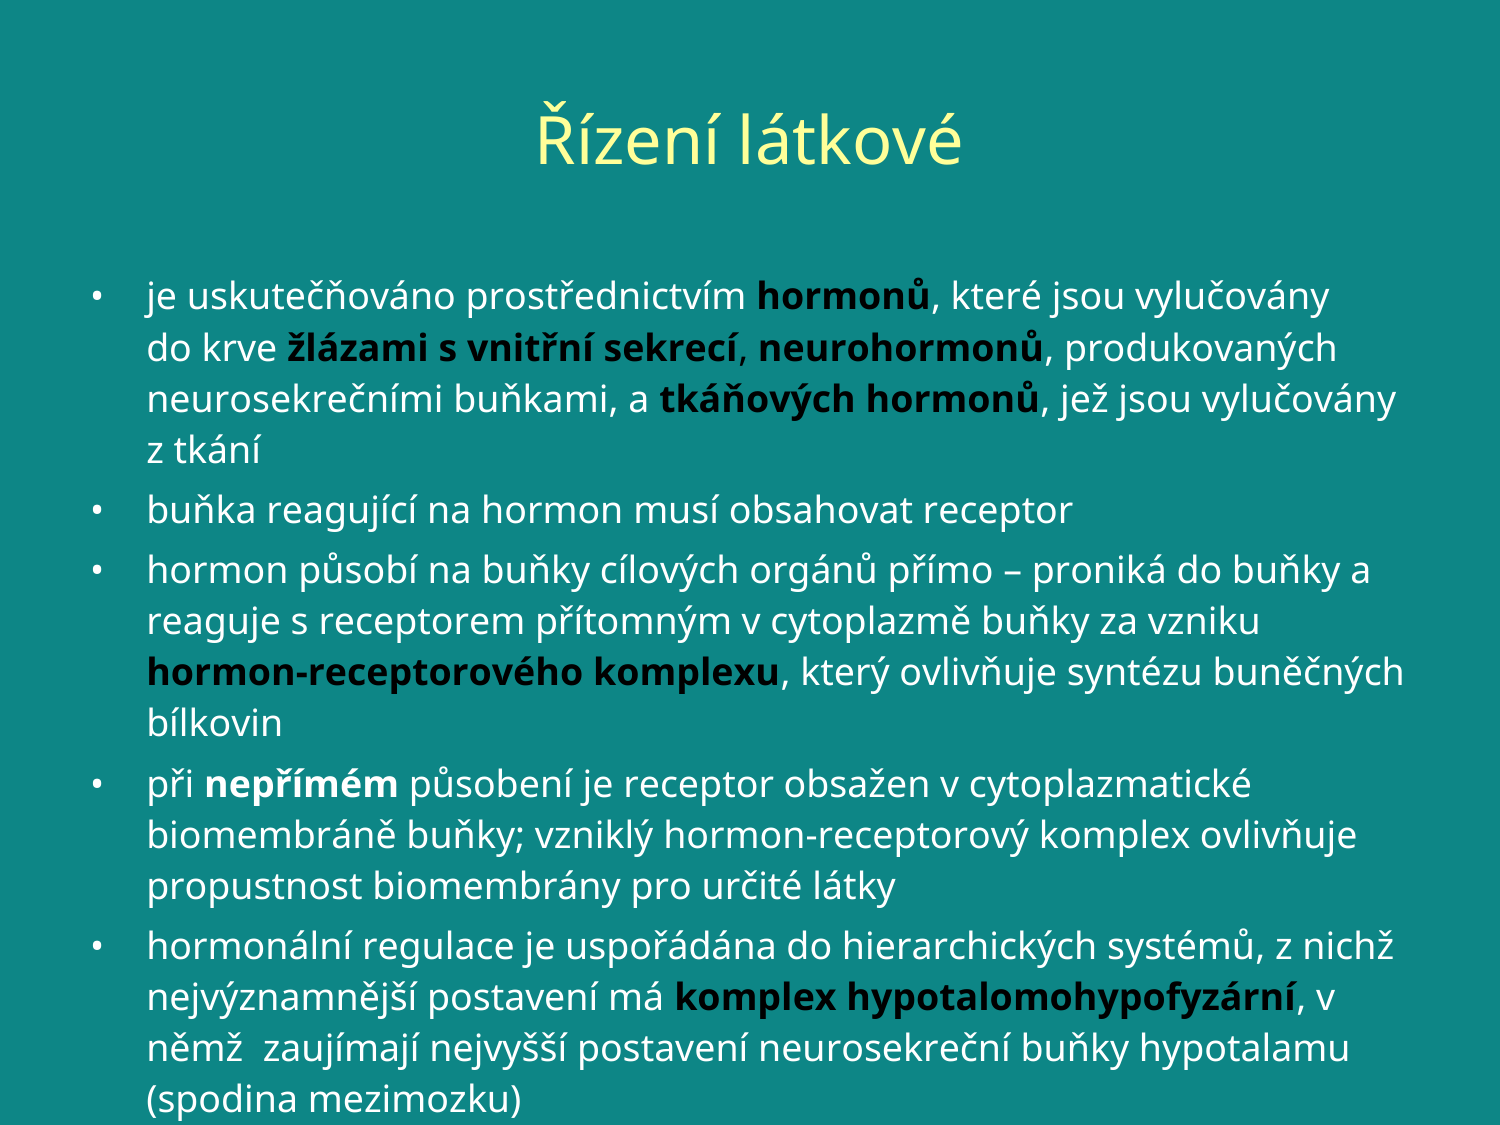

# Řízení látkové
je uskutečňováno prostřednictvím hormonů, které jsou vylučovány
do krve žlázami s vnitřní sekrecí, neurohormonů, produkovaných neurosekrečními buňkami, a tkáňových hormonů, jež jsou vylučovány
z tkání
buňka reagující na hormon musí obsahovat receptor
hormon působí na buňky cílových orgánů přímo – proniká do buňky a reaguje s receptorem přítomným v cytoplazmě buňky za vzniku hormon-receptorového komplexu, který ovlivňuje syntézu buněčných bílkovin
při nepřímém působení je receptor obsažen v cytoplazmatické biomembráně buňky; vzniklý hormon-receptorový komplex ovlivňuje propustnost biomembrány pro určité látky
hormonální regulace je uspořádána do hierarchických systémů, z nichž nejvýznamnější postavení má komplex hypotalomohypofyzární, v němž zaujímají nejvyšší postavení neurosekreční buňky hypotalamu (spodina mezimozku)